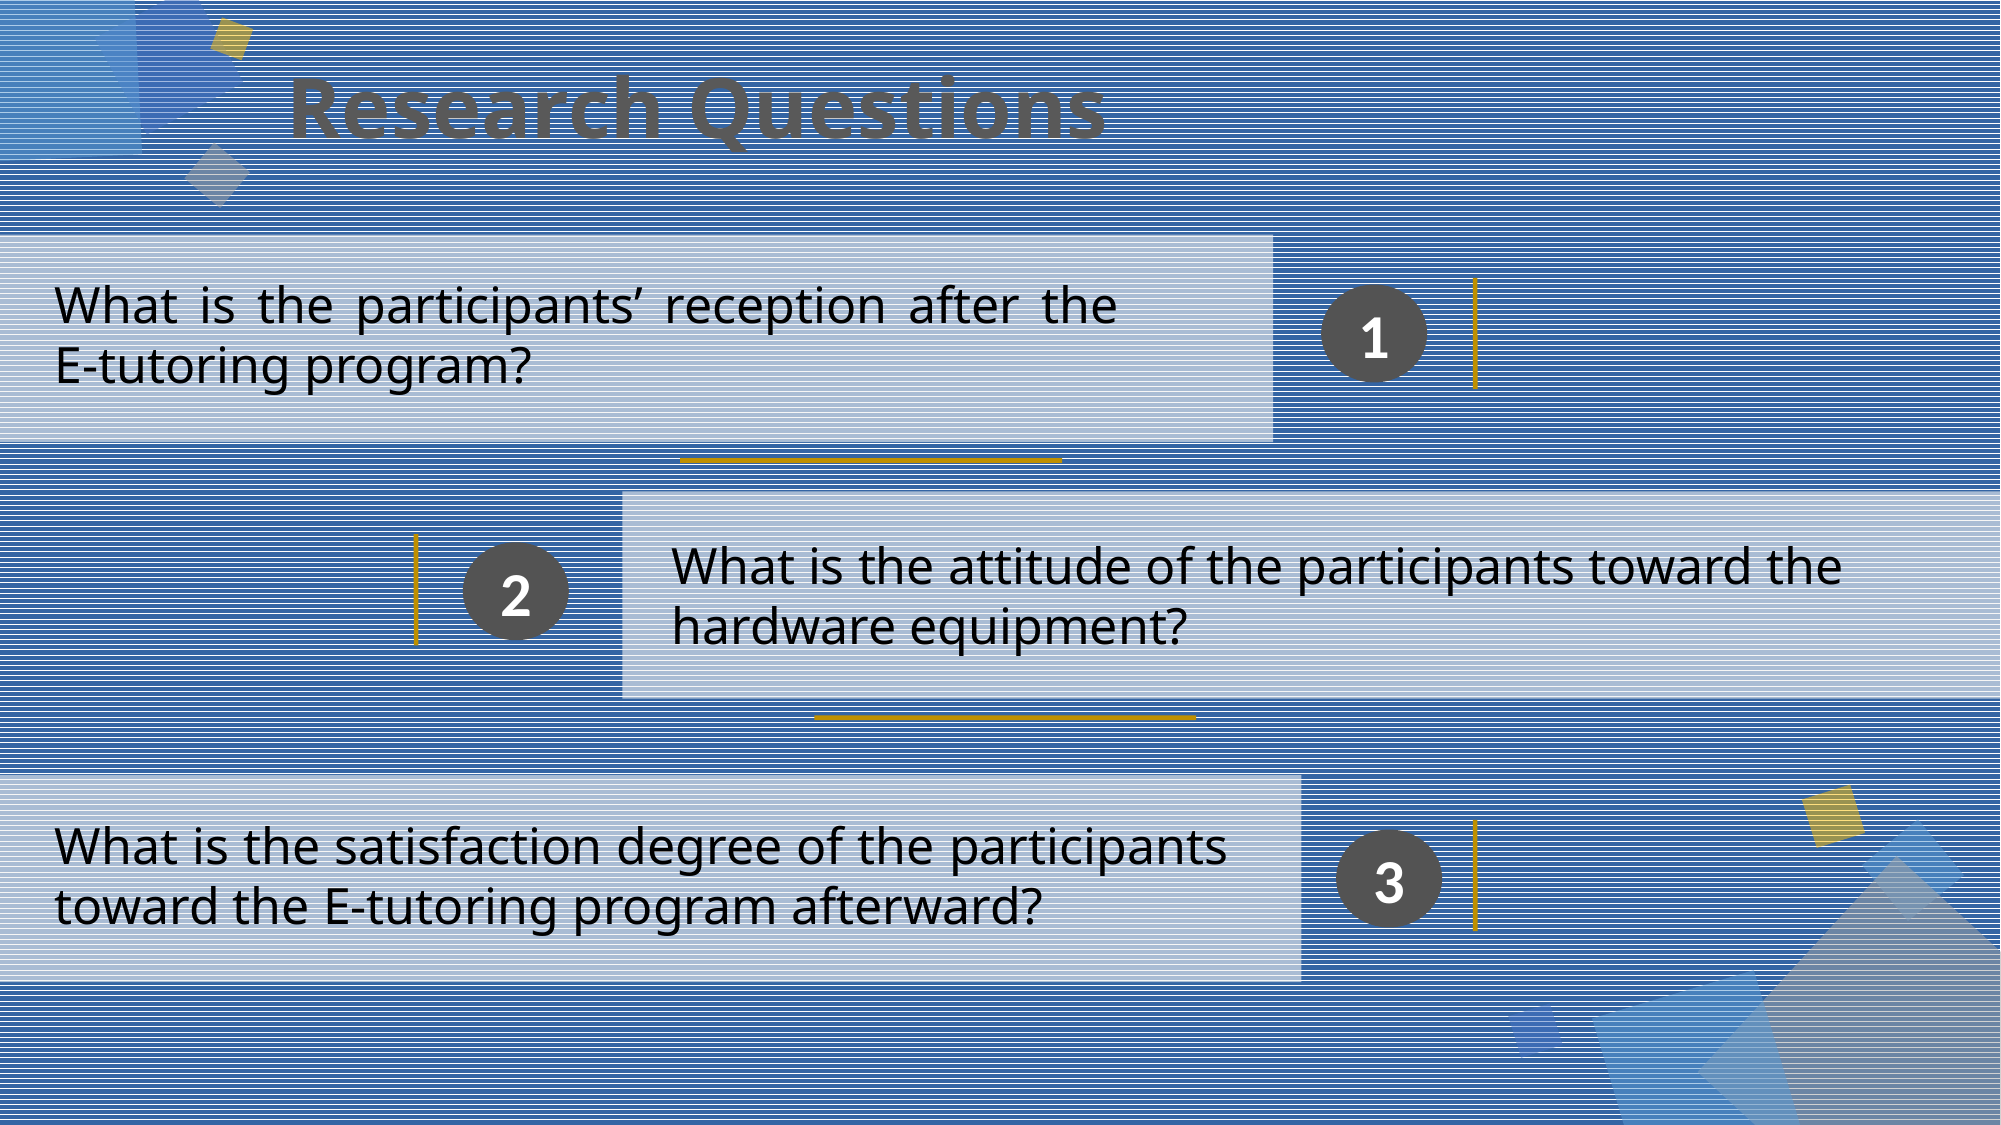

# Research Questions
What is the participants’ reception after the E-tutoring program?
1
What is the attitude of the participants toward the hardware equipment?
2
What is the satisfaction degree of the participants toward the E-tutoring program afterward?
3